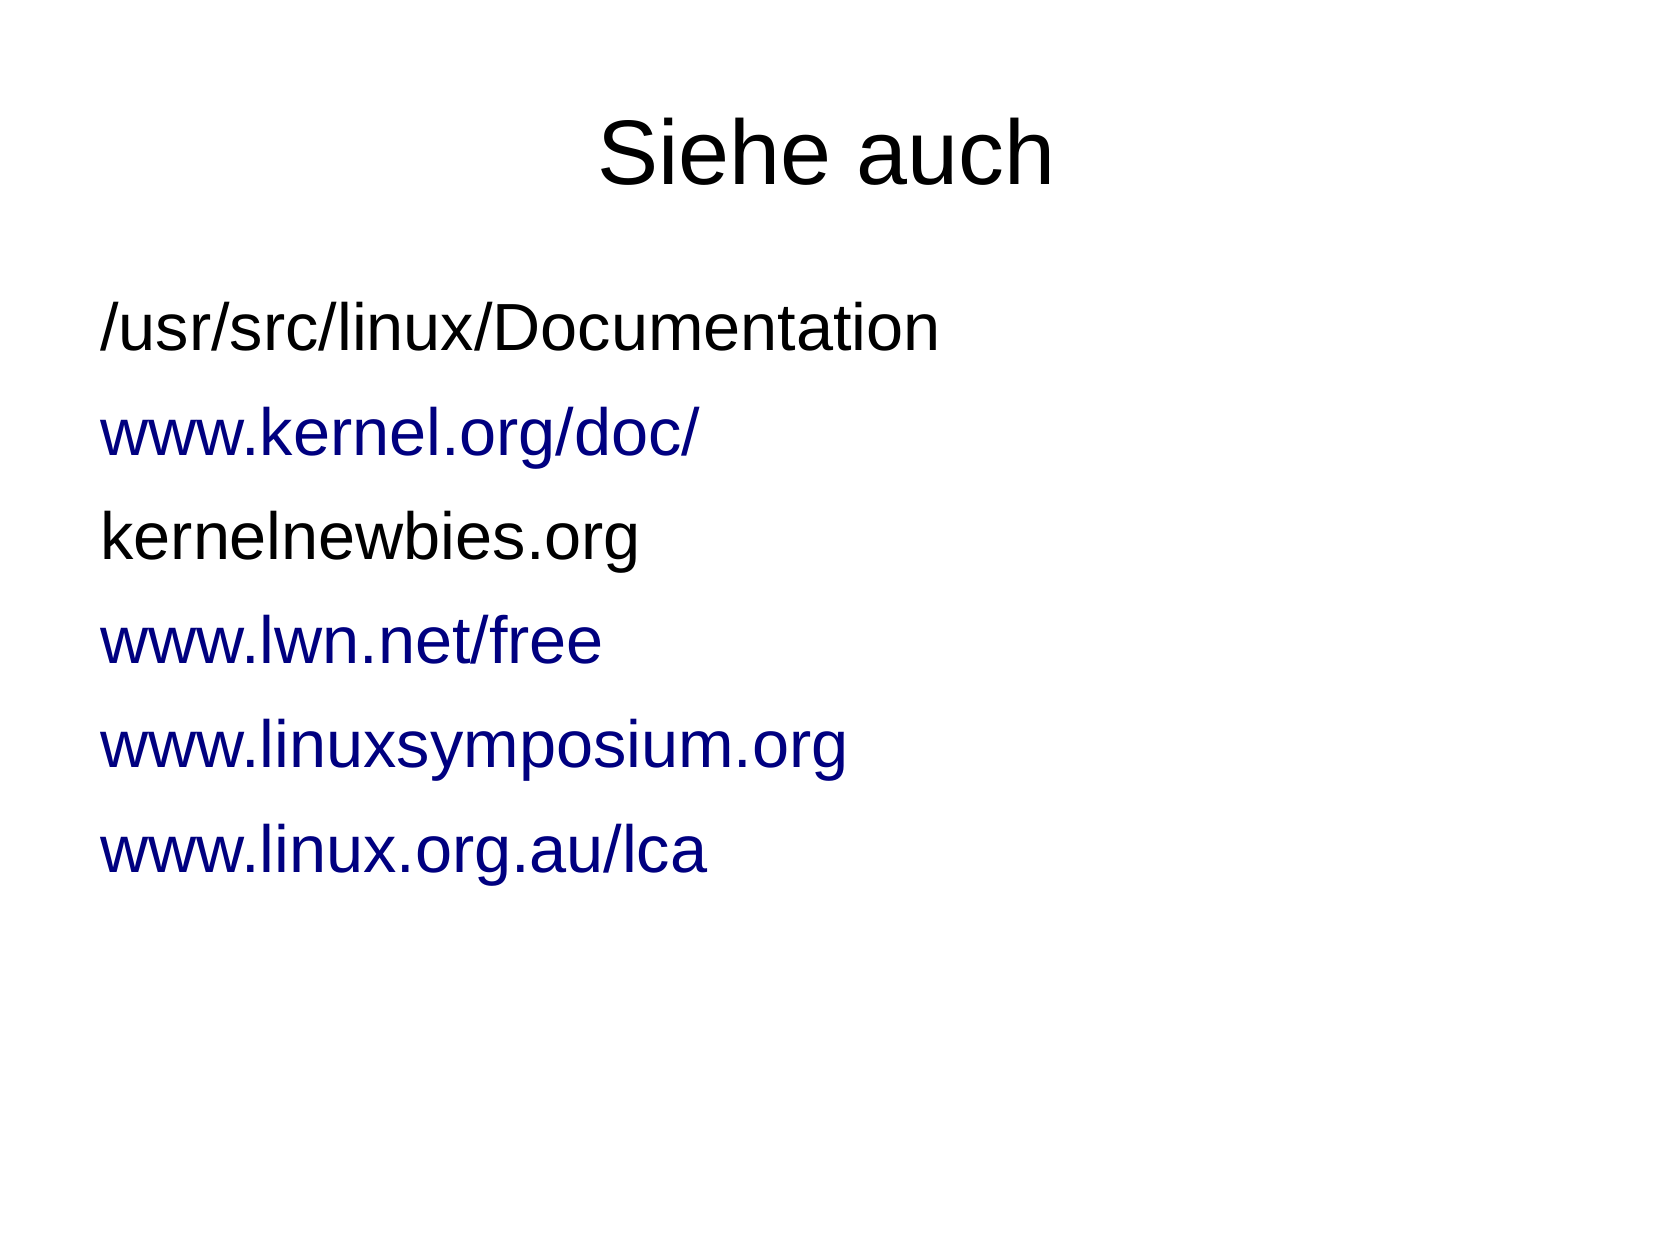

# Siehe auch
/usr/src/linux/Documentation
www.kernel.org/doc/
kernelnewbies.org
www.lwn.net/free
www.linuxsymposium.org
www.linux.org.au/lca